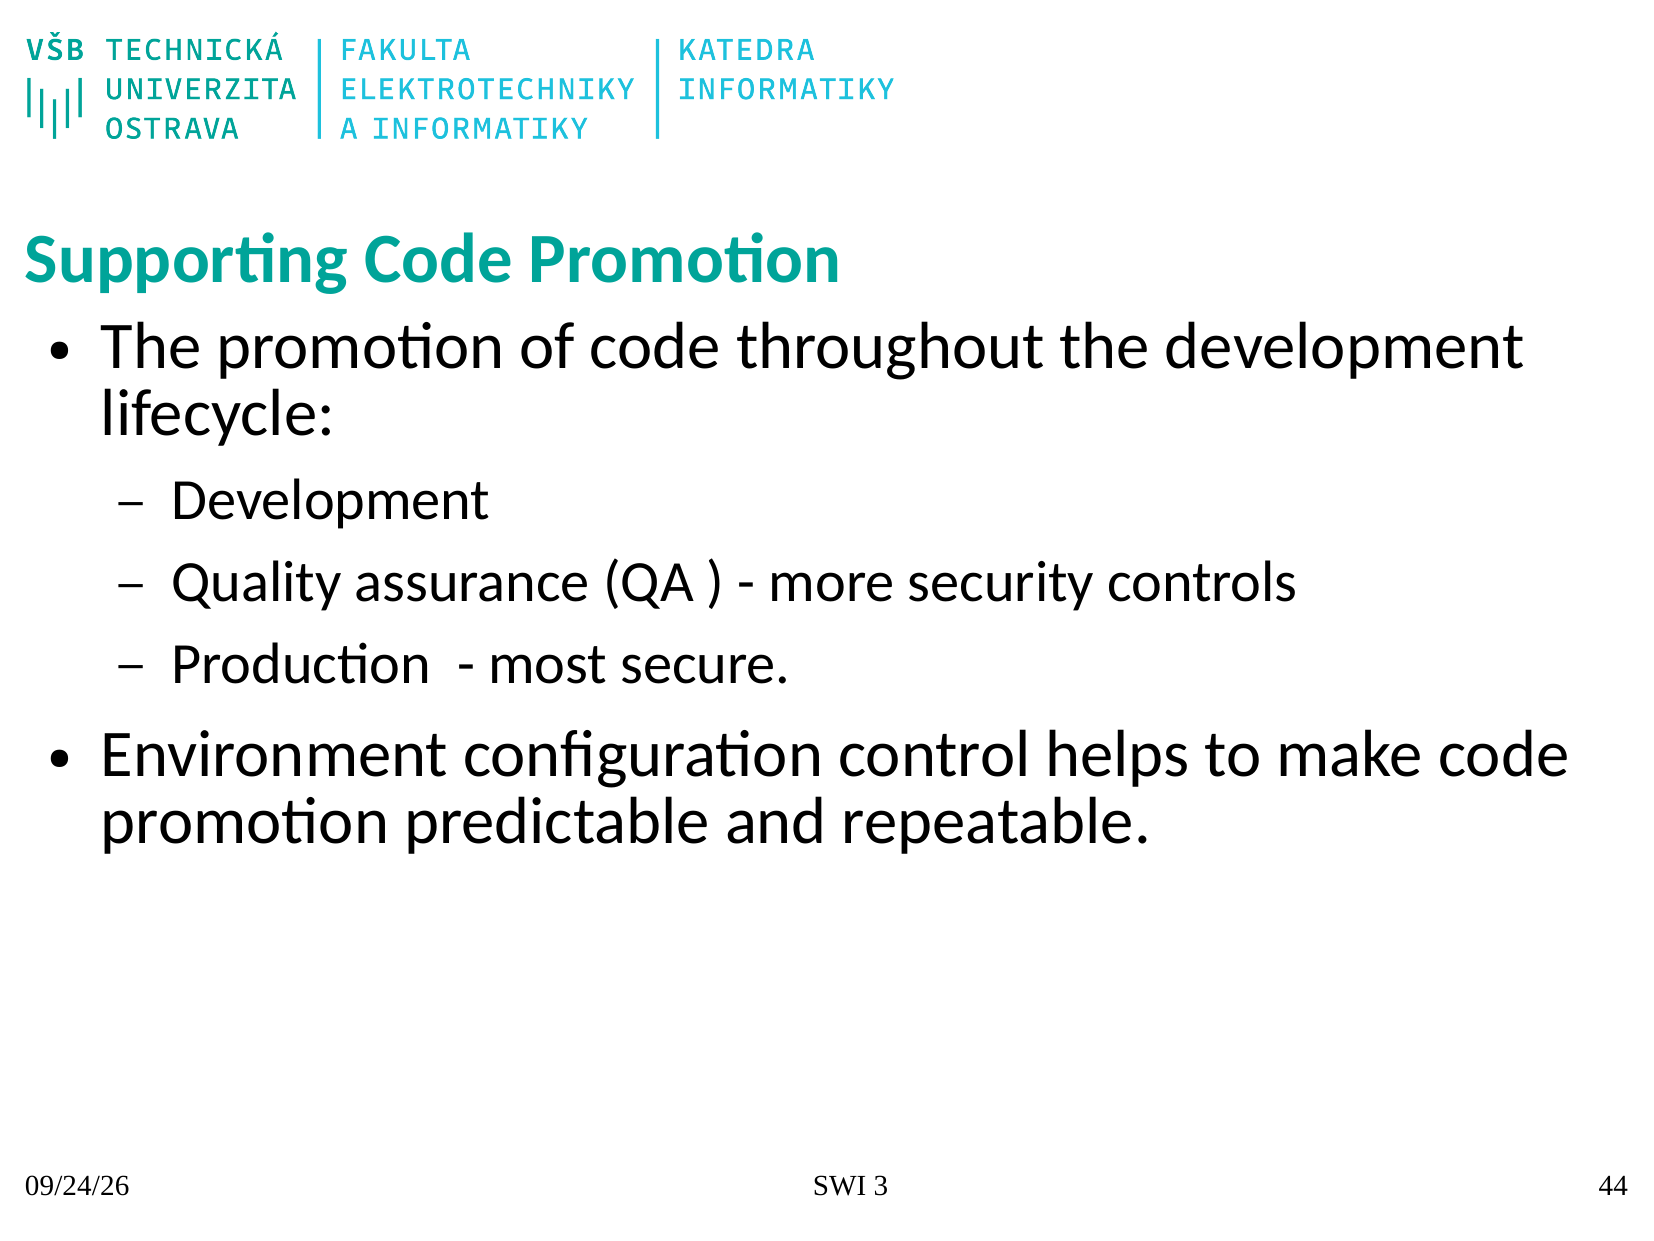

# Supporting Code Promotion
The promotion of code throughout the development lifecycle:
Development
Quality assurance (QA ) - more security controls
Production - most secure.
Environment configuration control helps to make code promotion predictable and repeatable.
SWI 3
44